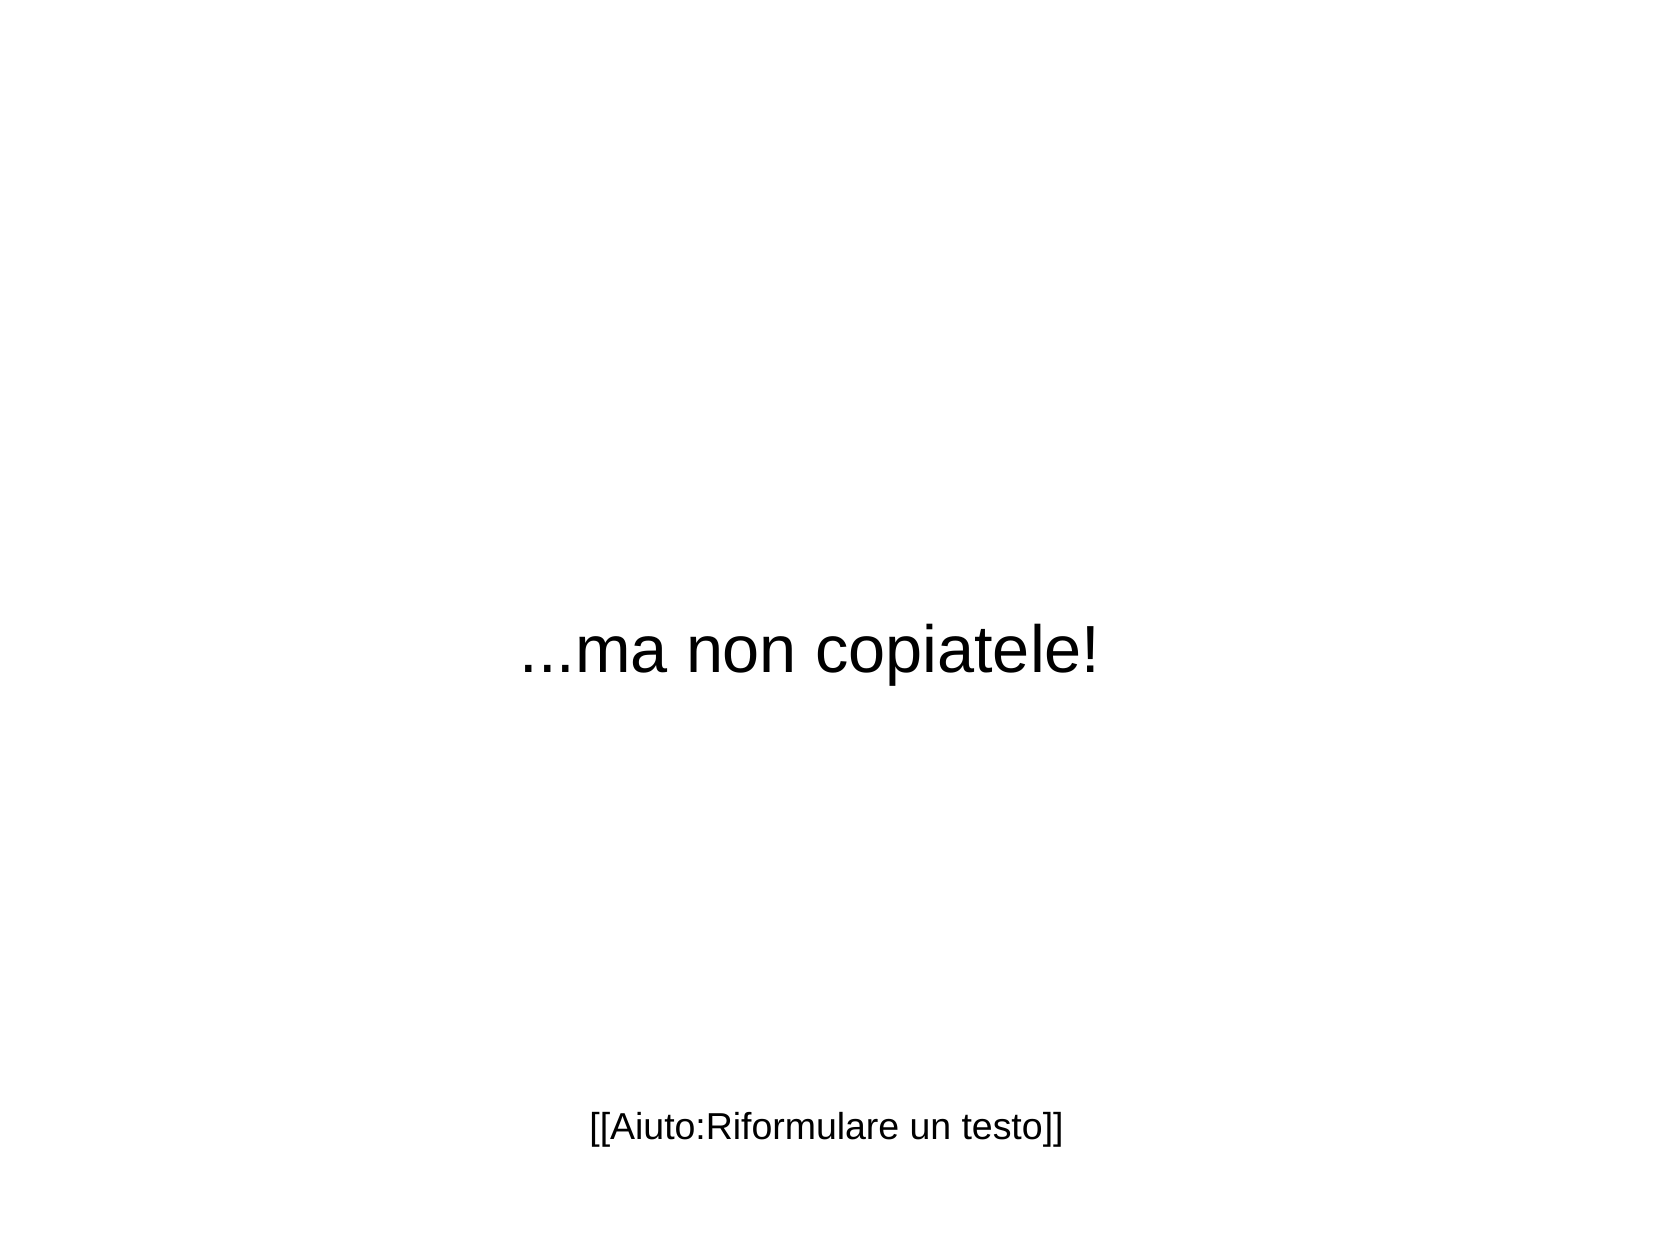

# ...ma non copiatele!
[[Aiuto:Riformulare un testo]]